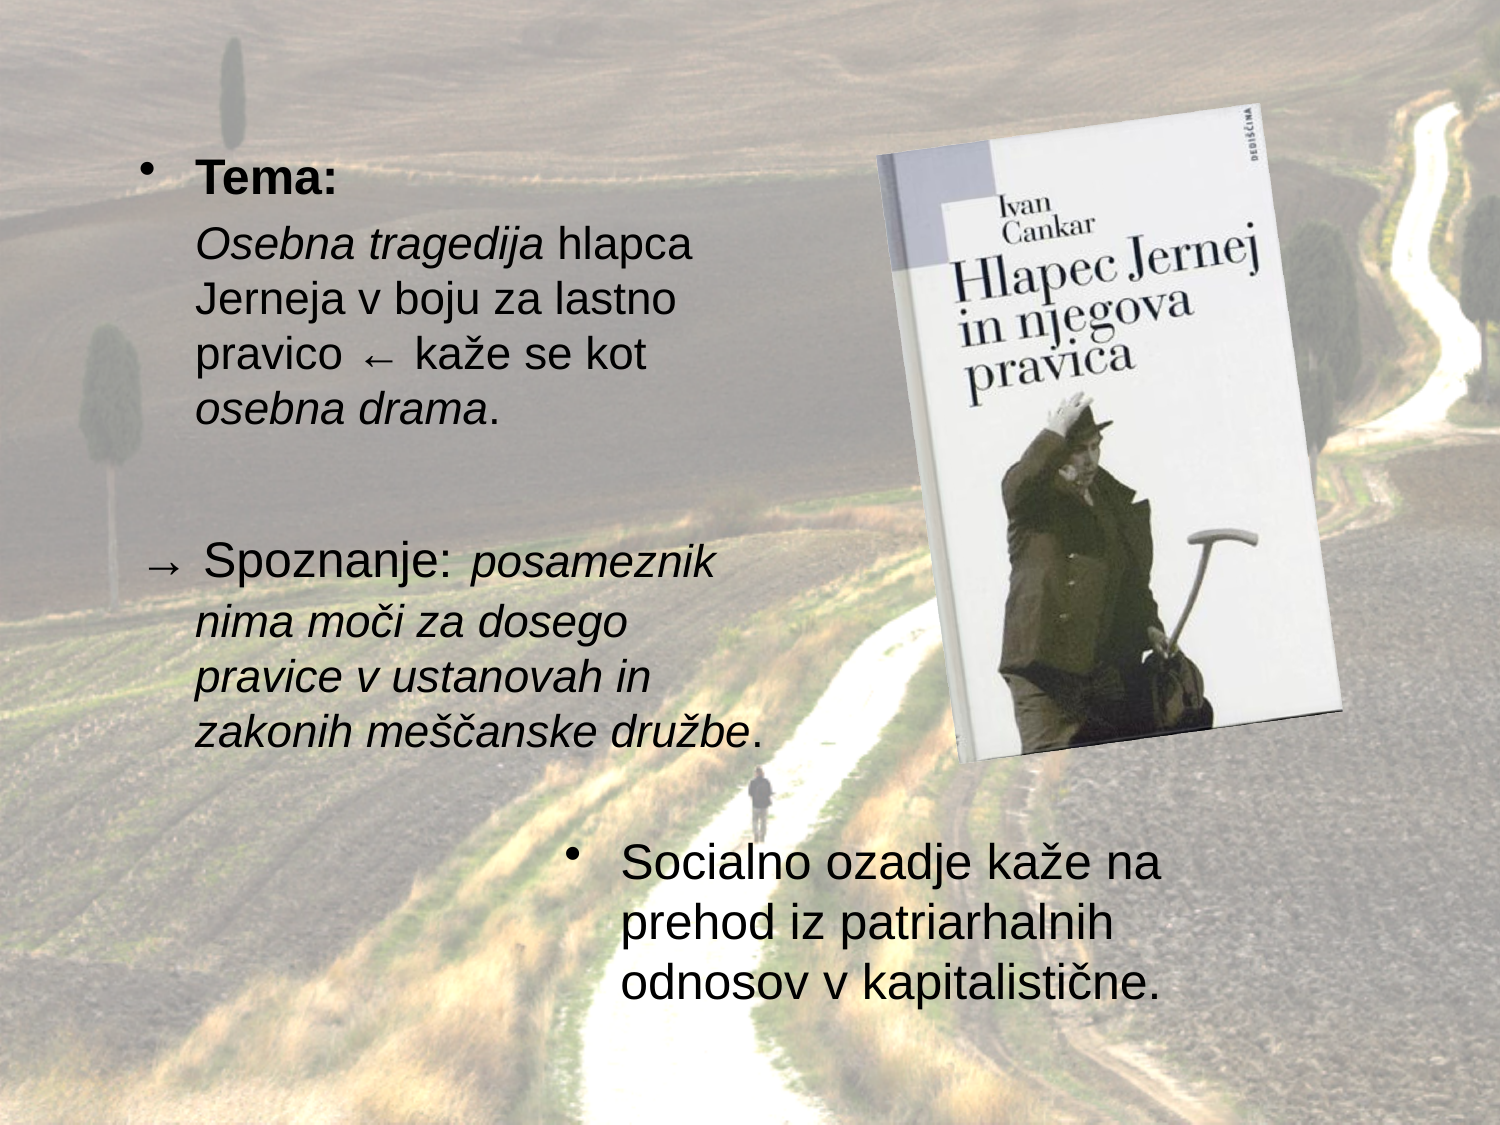

# Tema:
	Osebna tragedija hlapca Jerneja v boju za lastno pravico ← kaže se kot osebna drama.
→ Spoznanje: posameznik nima moči za dosego pravice v ustanovah in zakonih meščanske družbe.
Socialno ozadje kaže na prehod iz patriarhalnih odnosov v kapitalistične.